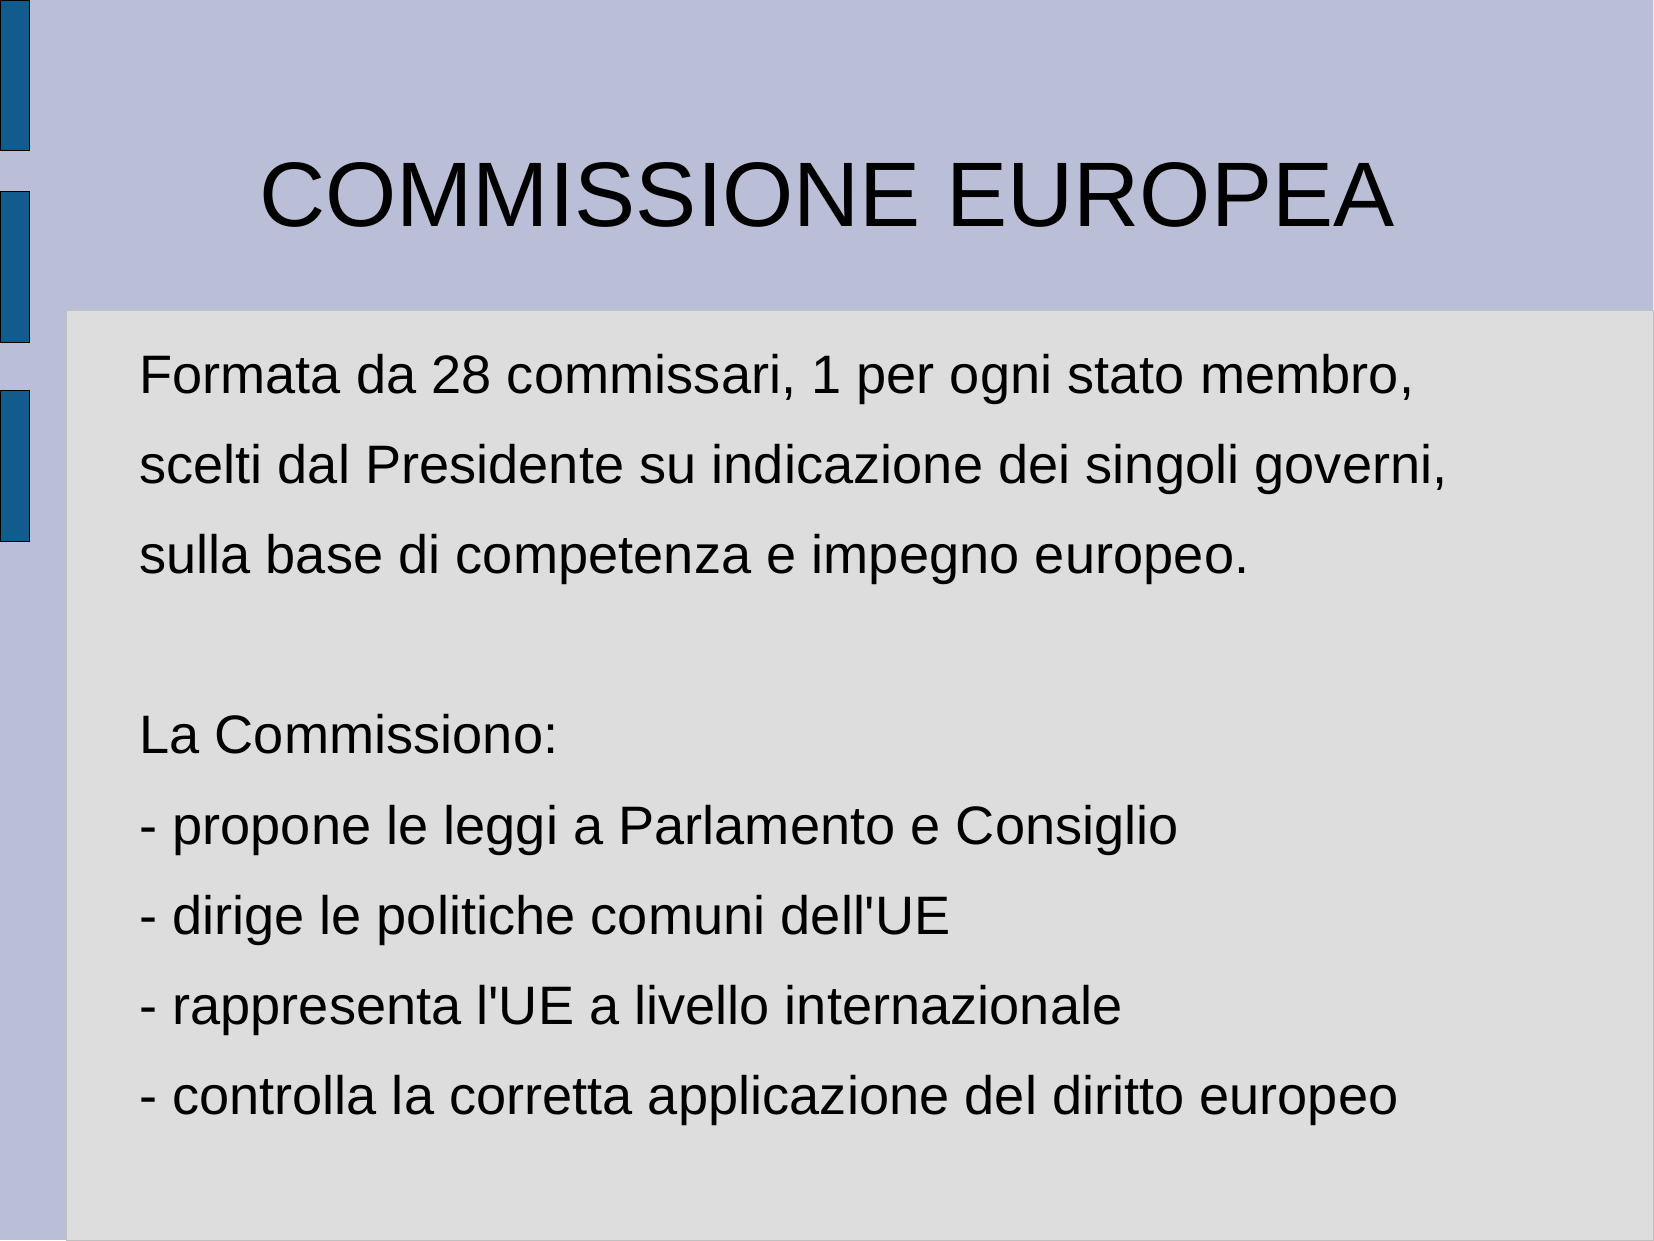

# COMMISSIONE EUROPEA
Formata da 28 commissari, 1 per ogni stato membro,
scelti dal Presidente su indicazione dei singoli governi,
sulla base di competenza e impegno europeo.
La Commissiono:
- propone le leggi a Parlamento e Consiglio
- dirige le politiche comuni dell'UE
- rappresenta l'UE a livello internazionale
- controlla la corretta applicazione del diritto europeo